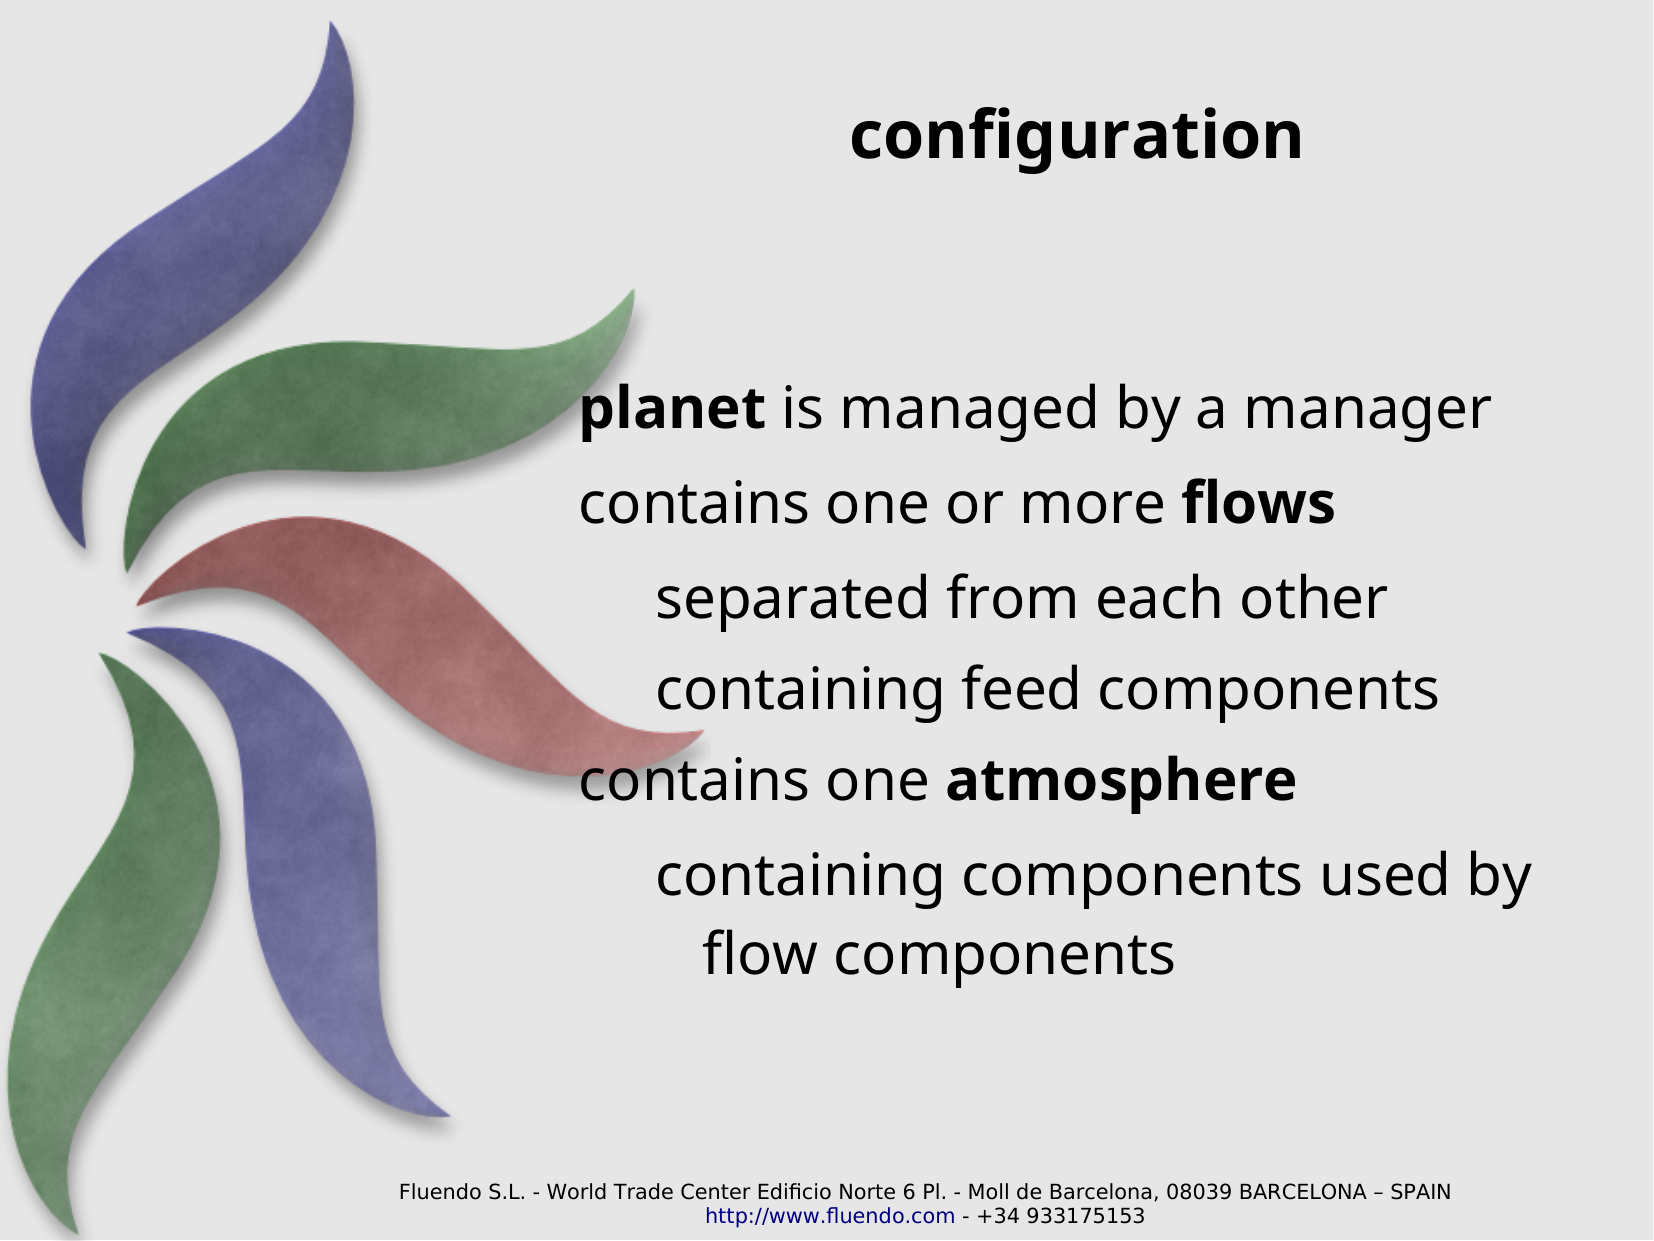

# configuration
planet is managed by a manager
contains one or more flows
separated from each other
containing feed components
contains one atmosphere
containing components used by flow components